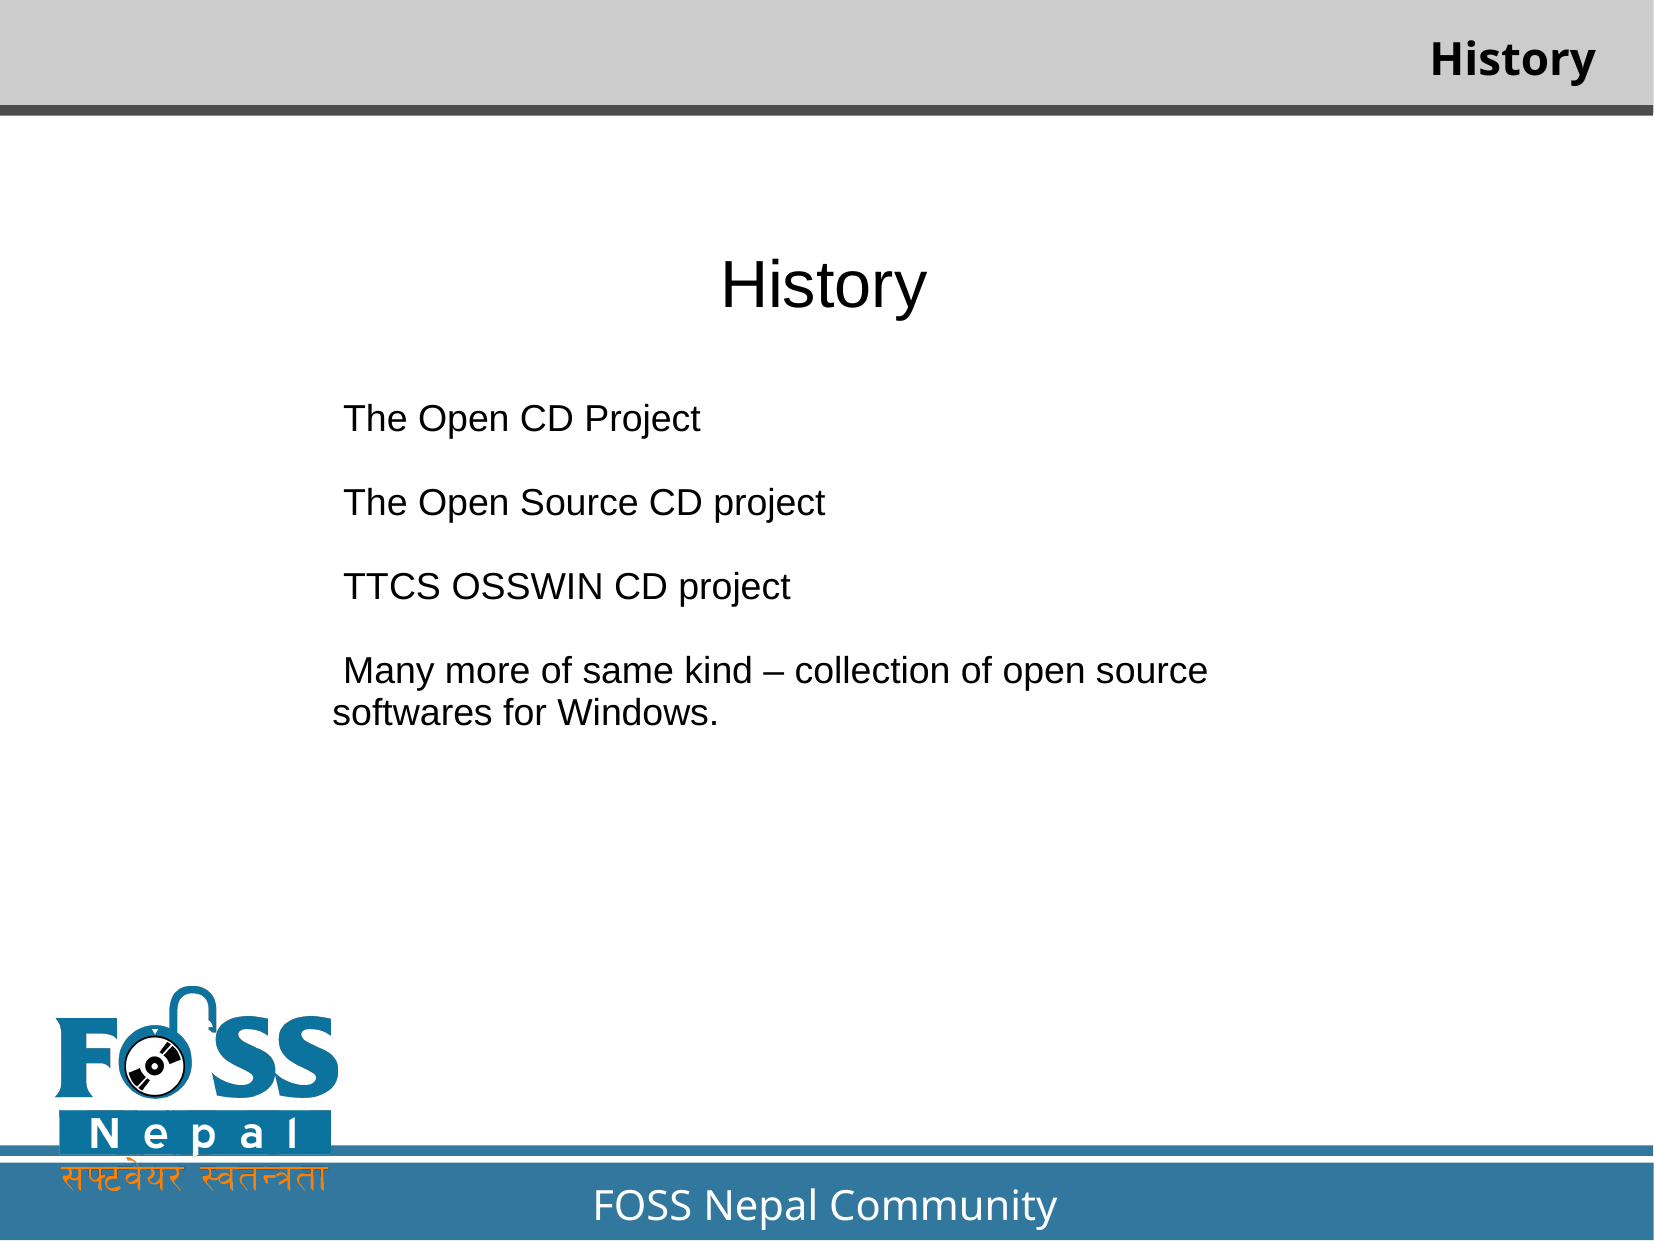

History
History
 The Open CD Project
 The Open Source CD project
 TTCS OSSWIN CD project
 Many more of same kind – collection of open source softwares for Windows.